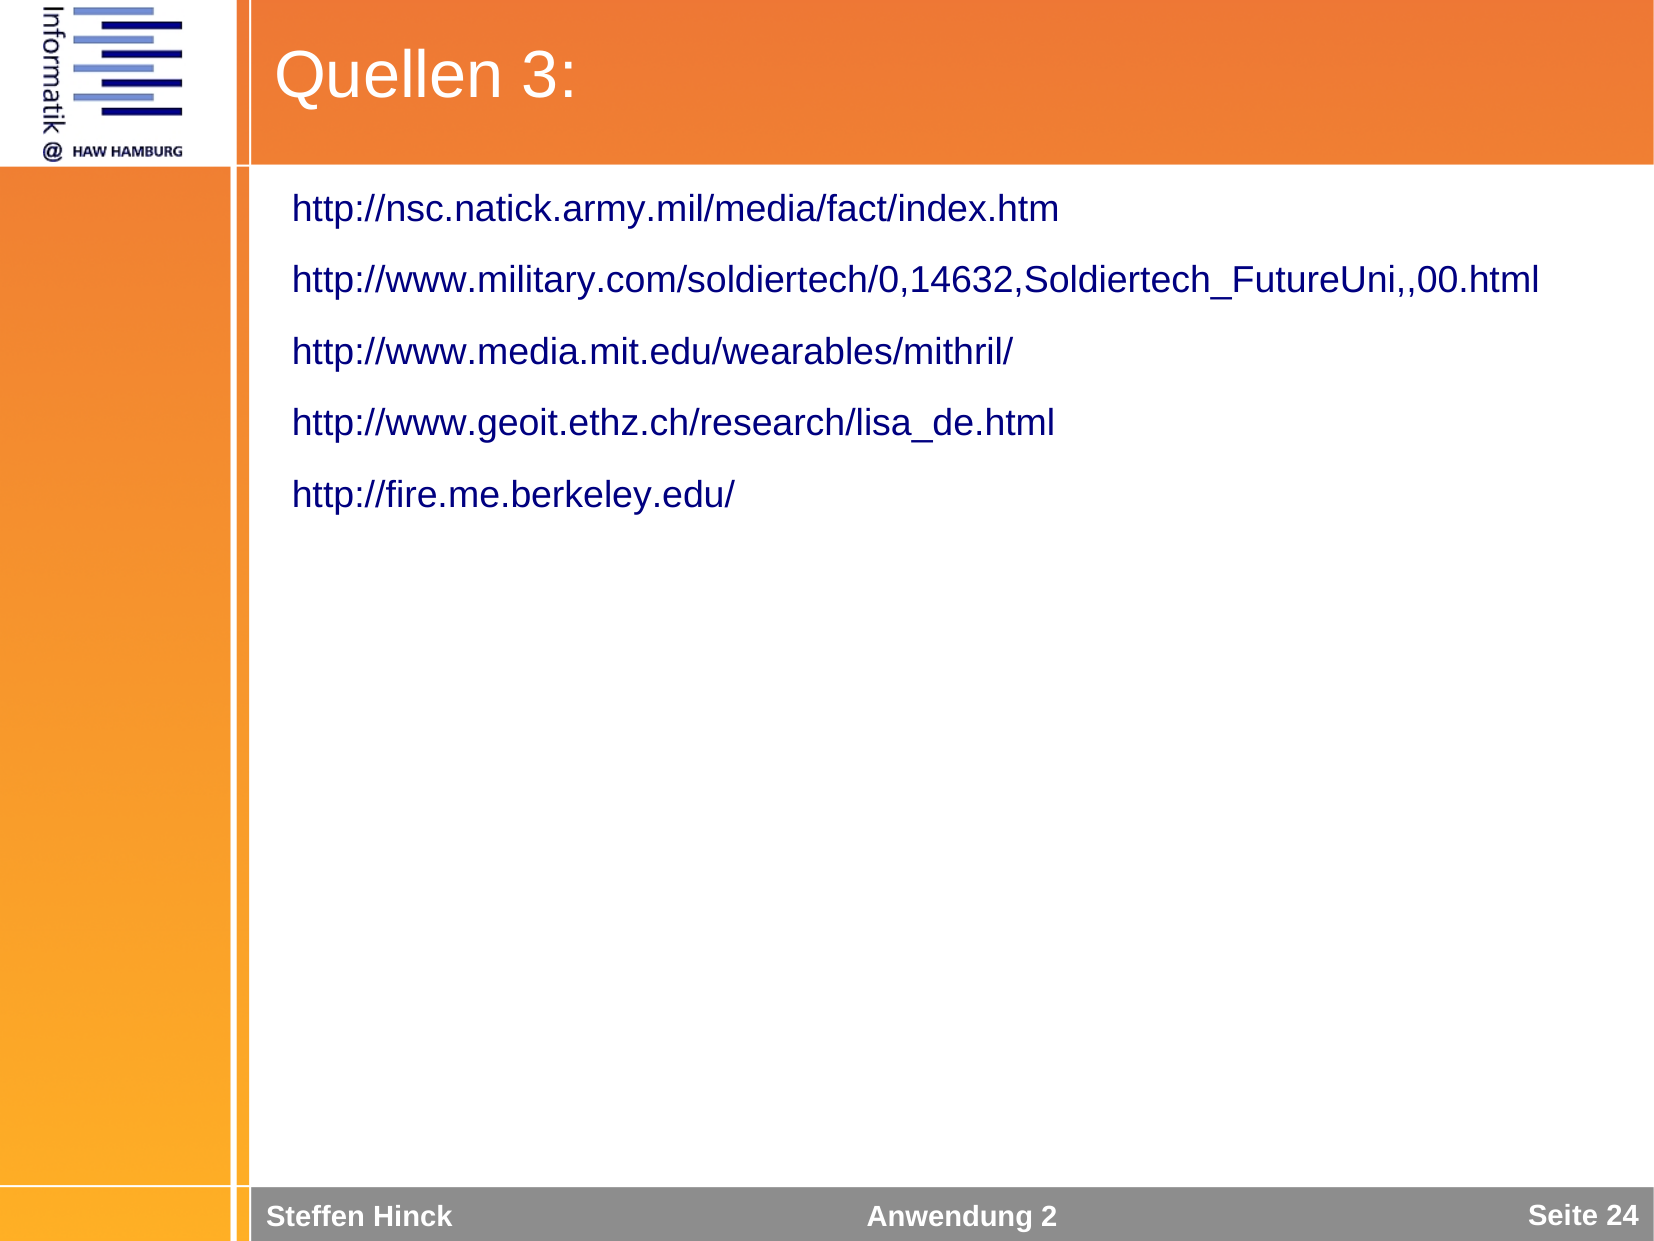

# Quellen 3:
http://nsc.natick.army.mil/media/fact/index.htm
http://www.military.com/soldiertech/0,14632,Soldiertech_FutureUni,,00.html
http://www.media.mit.edu/wearables/mithril/
http://www.geoit.ethz.ch/research/lisa_de.html
http://fire.me.berkeley.edu/